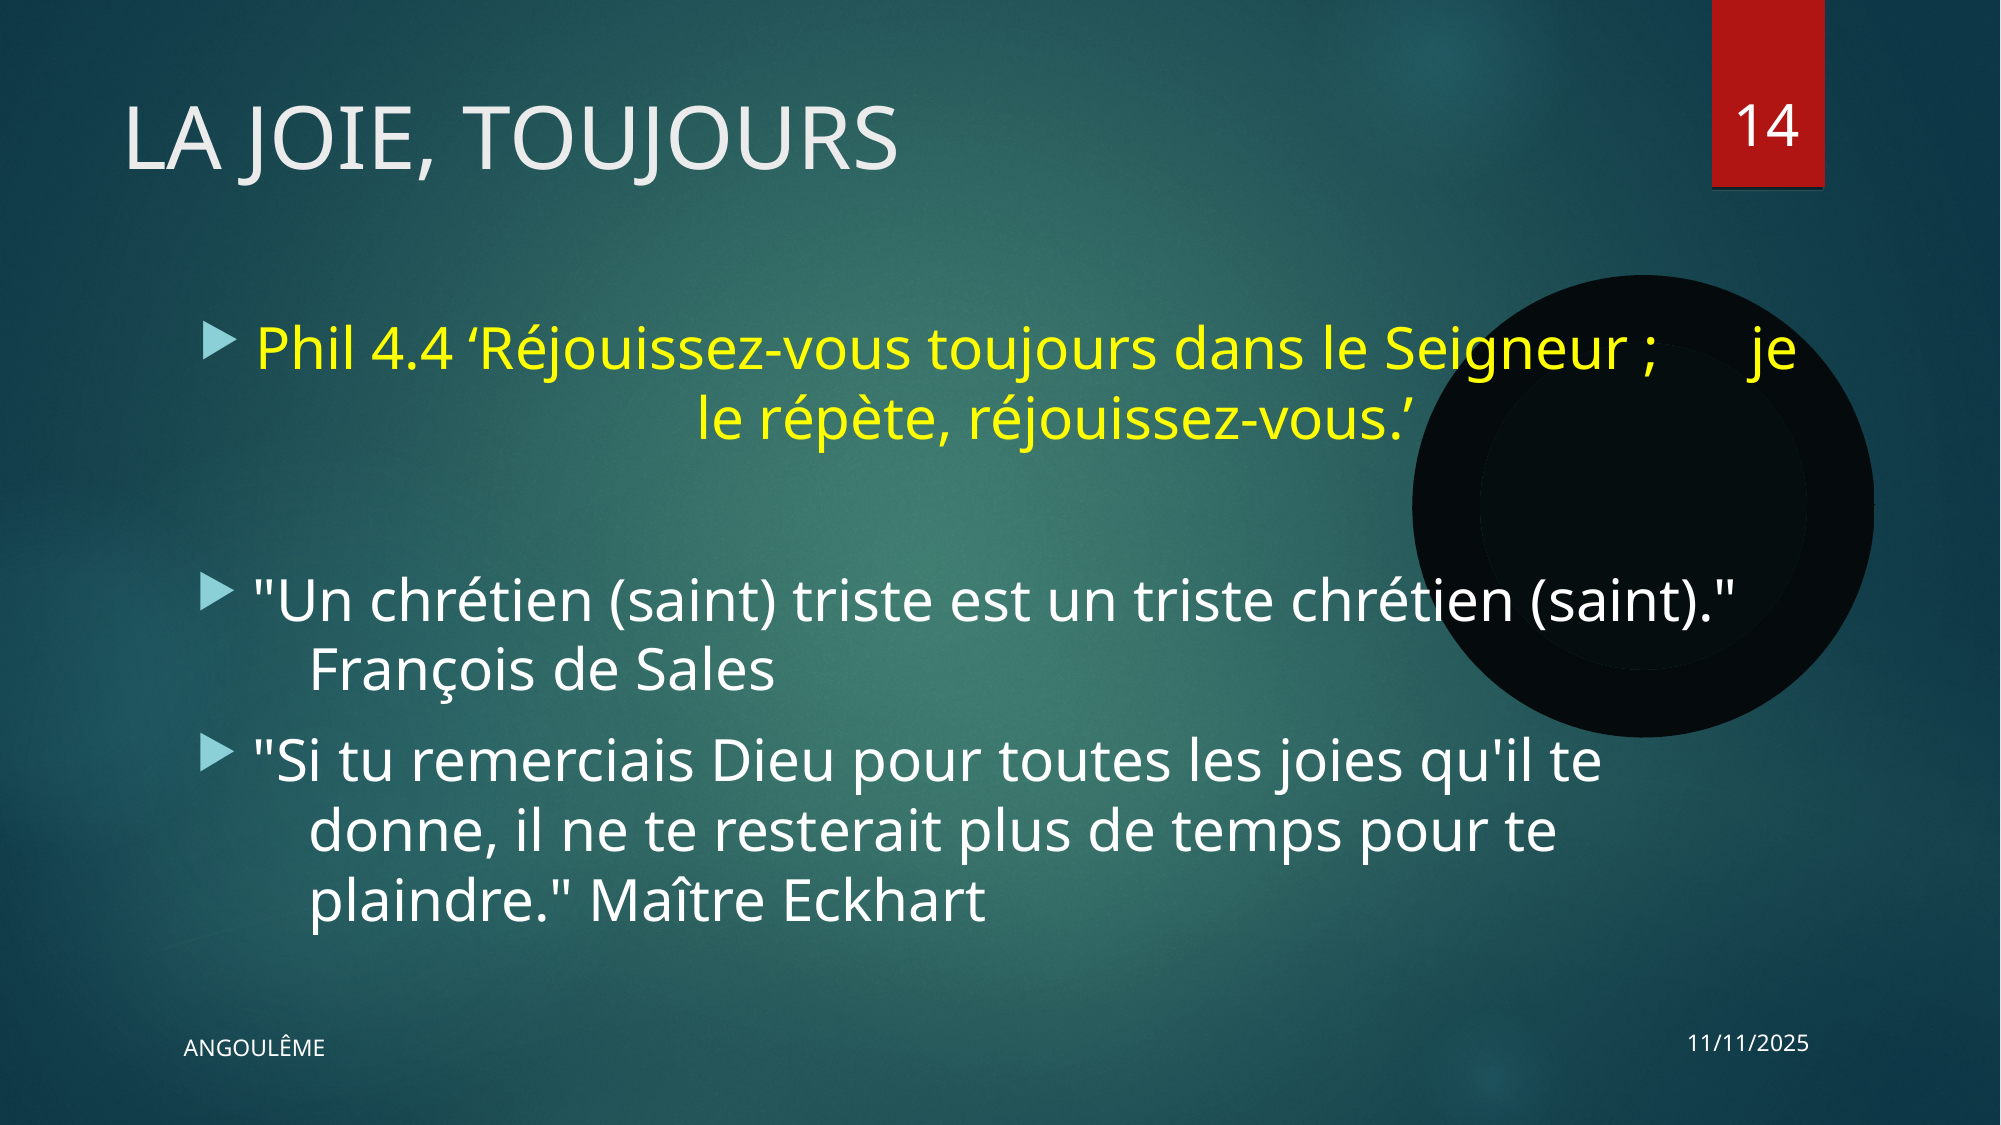

# LA JOIE, TOUJOURS
Phil 4.4 ‘Réjouissez-vous toujours dans le Seigneur ; je le répète, réjouissez-vous.’
"Un chrétien (saint) triste est un triste chrétien (saint)." François de Sales
"Si tu remerciais Dieu pour toutes les joies qu'il te donne, il ne te resterait plus de temps pour te plaindre." Maître Eckhart
11/11/2025
ANGOULÊME